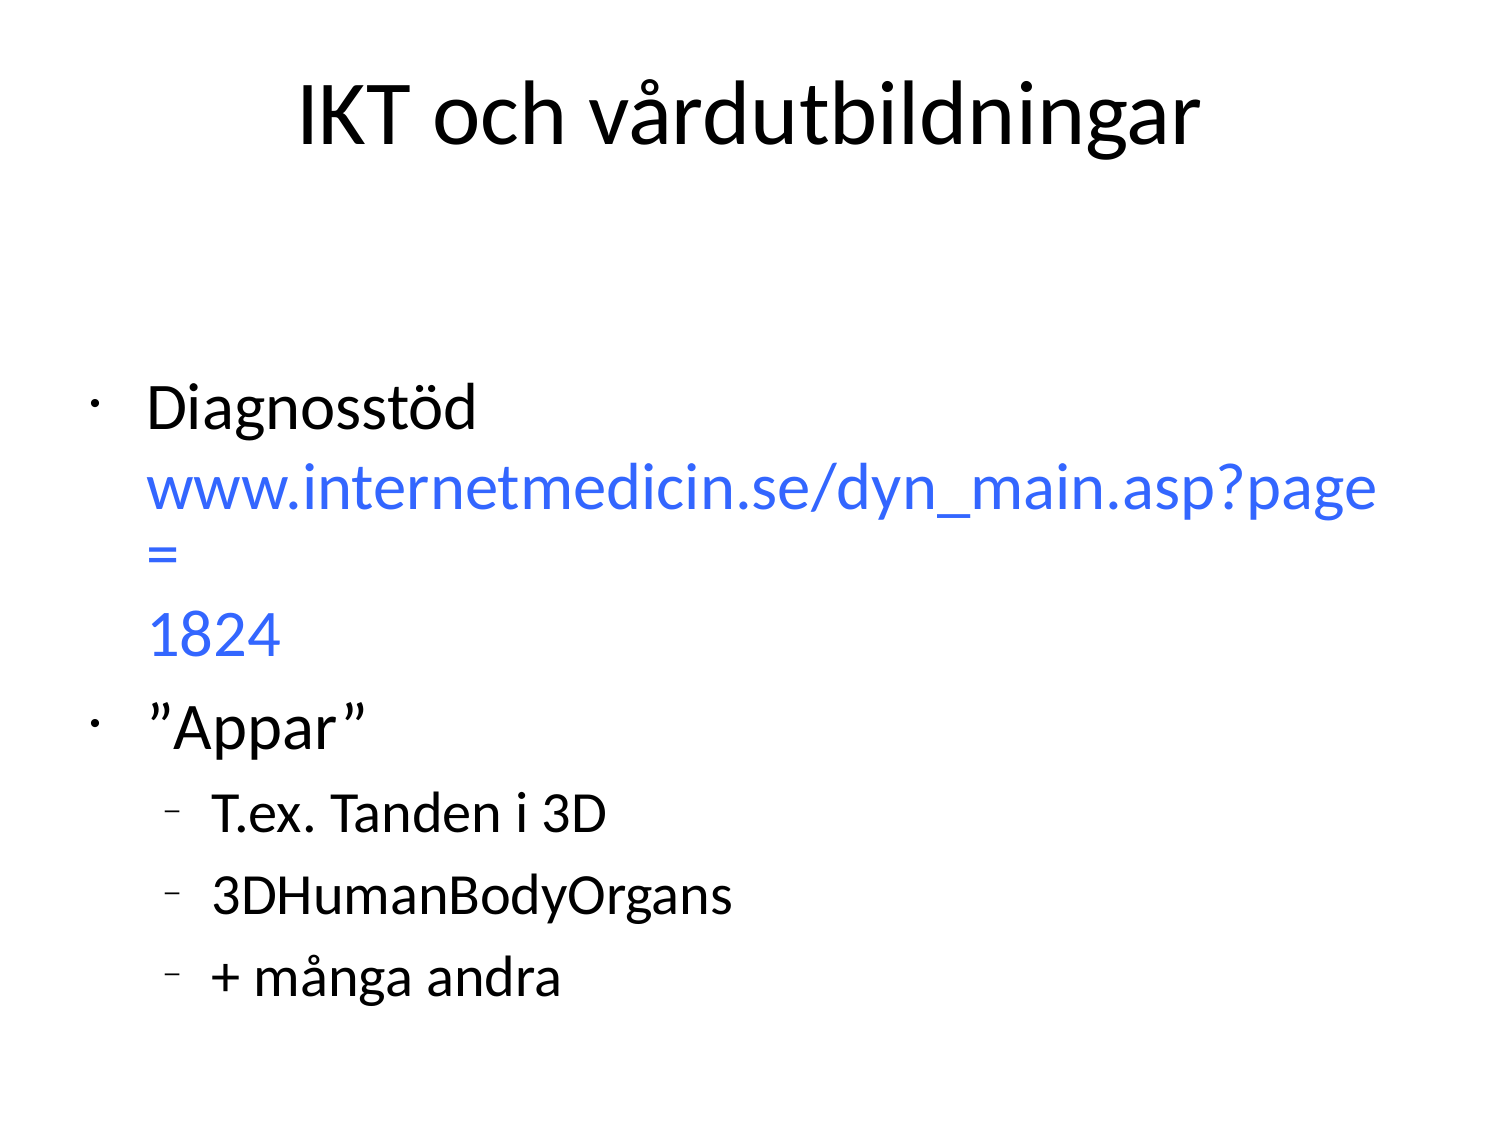

# IKT och vårdutbildningar
Diagnosstöd www.internetmedicin.se/dyn_main.asp?page=1824
”Appar”
T.ex. Tanden i 3D
3DHumanBodyOrgans
+ många andra